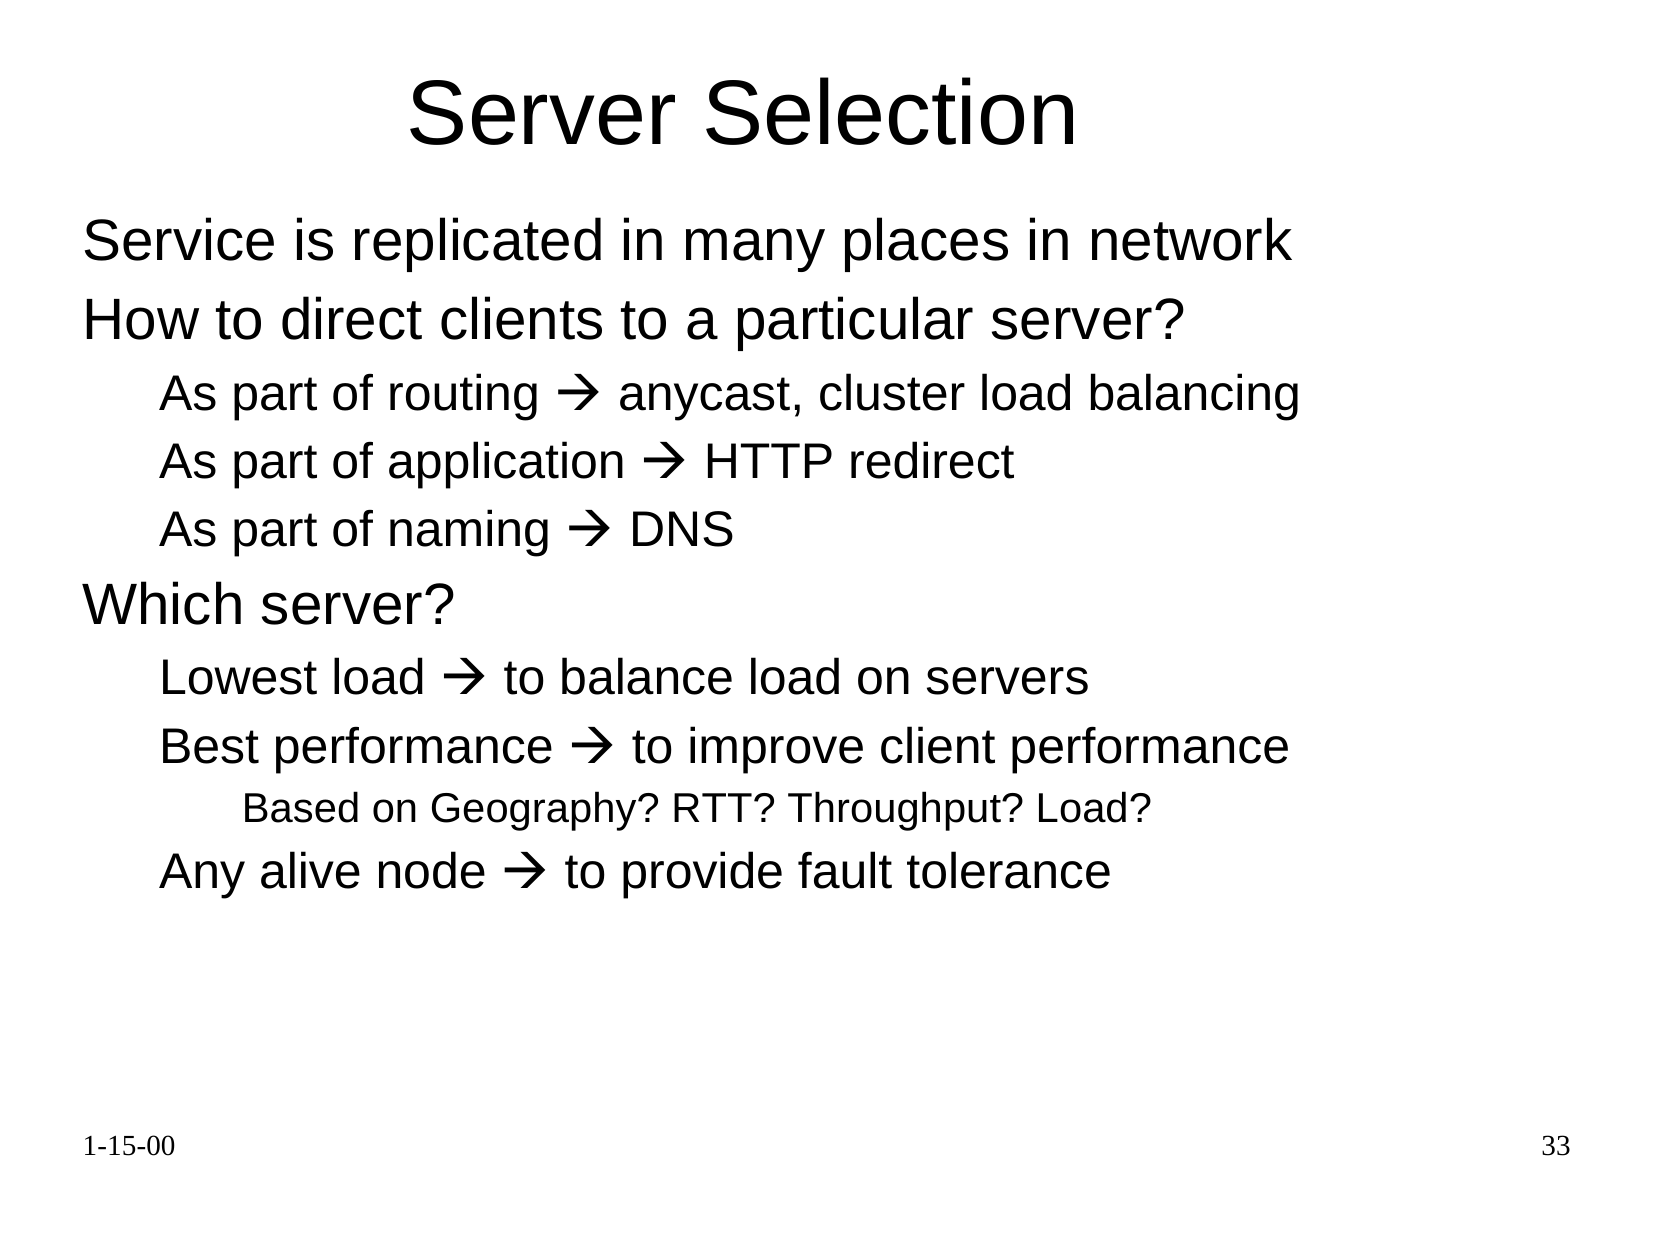

# Server Selection
Service is replicated in many places in network
How to direct clients to a particular server?
As part of routing  anycast, cluster load balancing
As part of application  HTTP redirect
As part of naming  DNS
Which server?
Lowest load  to balance load on servers
Best performance  to improve client performance
Based on Geography? RTT? Throughput? Load?
Any alive node  to provide fault tolerance
1-15-00
33